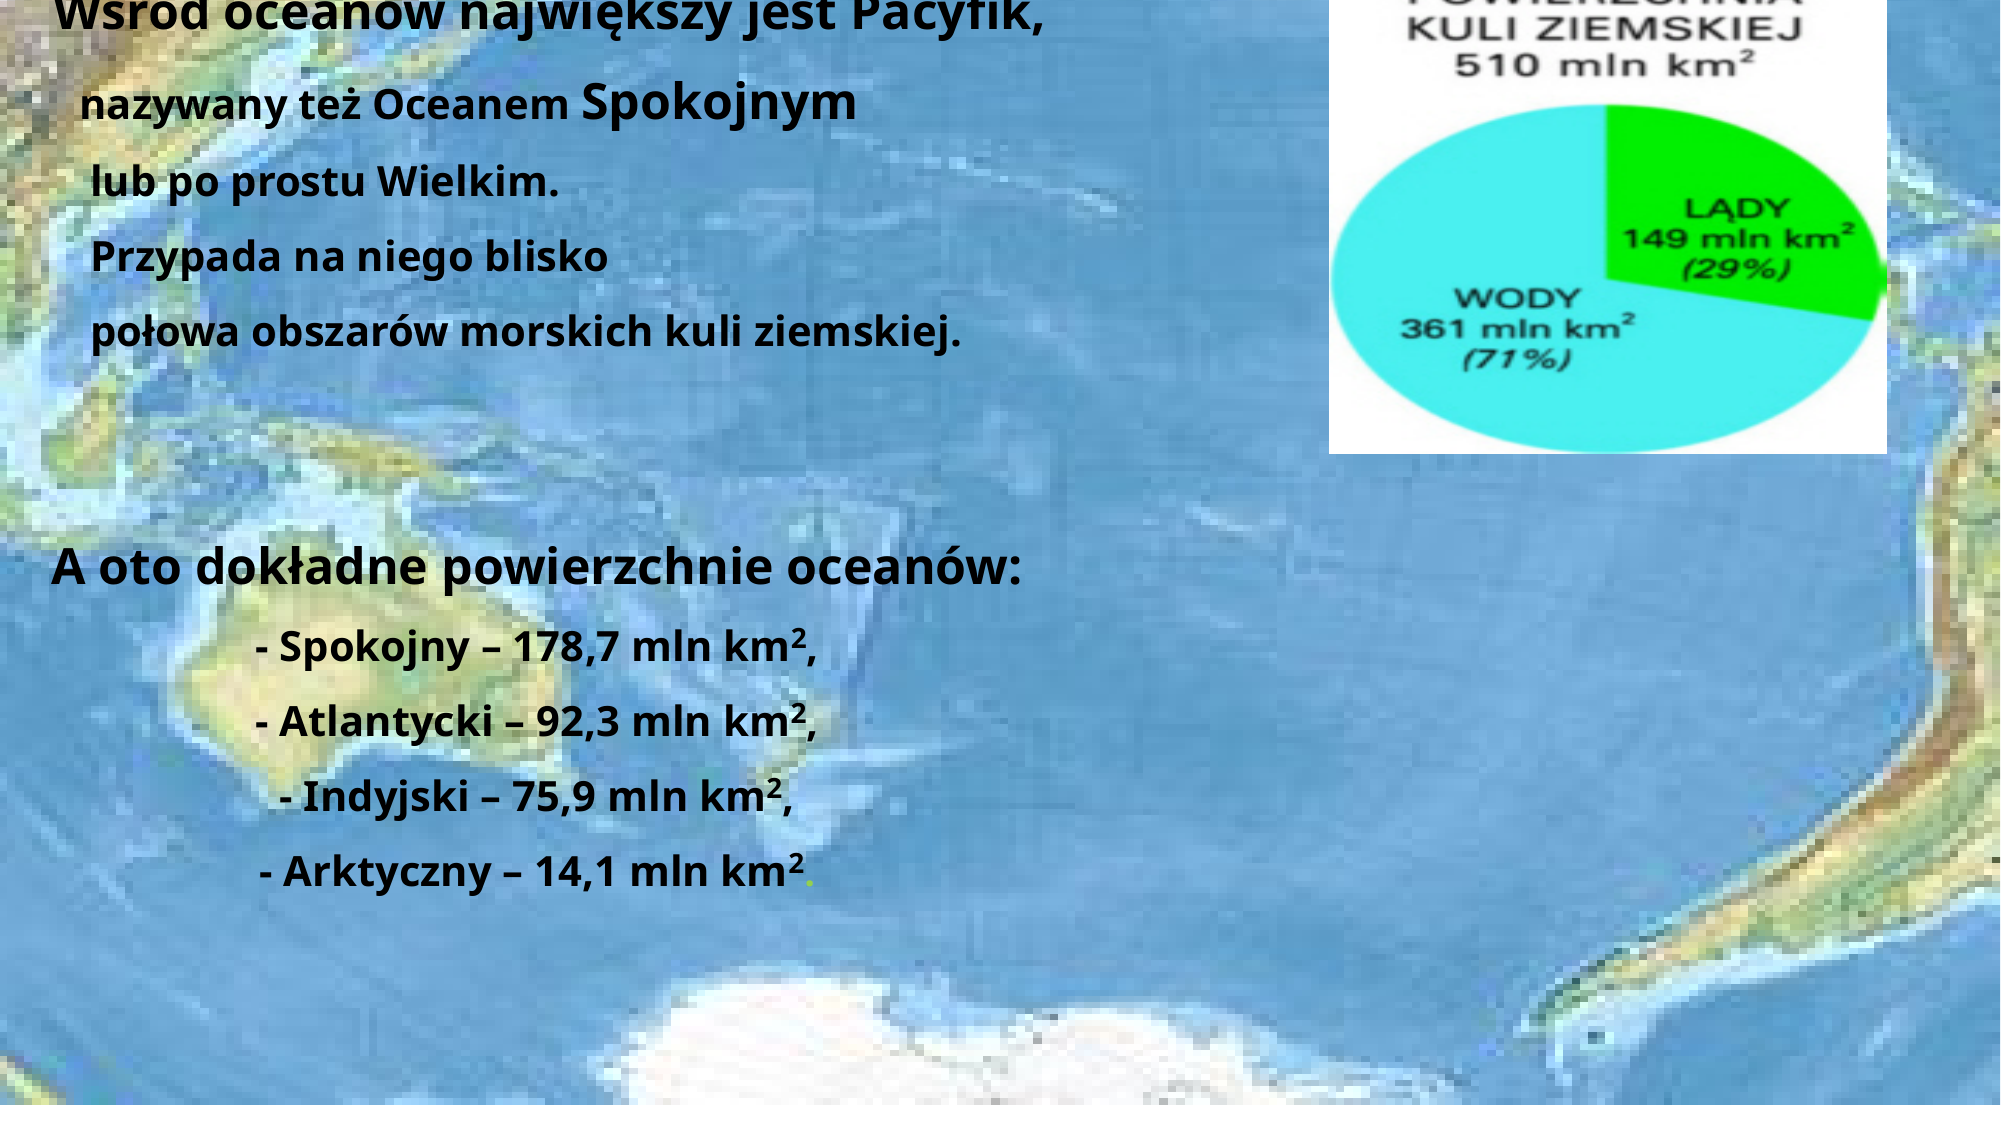

Wśród oceanów największy jest Pacyfik,
 nazywany też Oceanem Spokojnym
 lub po prostu Wielkim.
 Przypada na niego blisko
 połowa obszarów morskich kuli ziemskiej.
A oto dokładne powierzchnie oceanów:
- Spokojny – 178,7 mln km2,
- Atlantycki – 92,3 mln km2,
- Indyjski – 75,9 mln km2,
- Arktyczny – 14,1 mln km2.